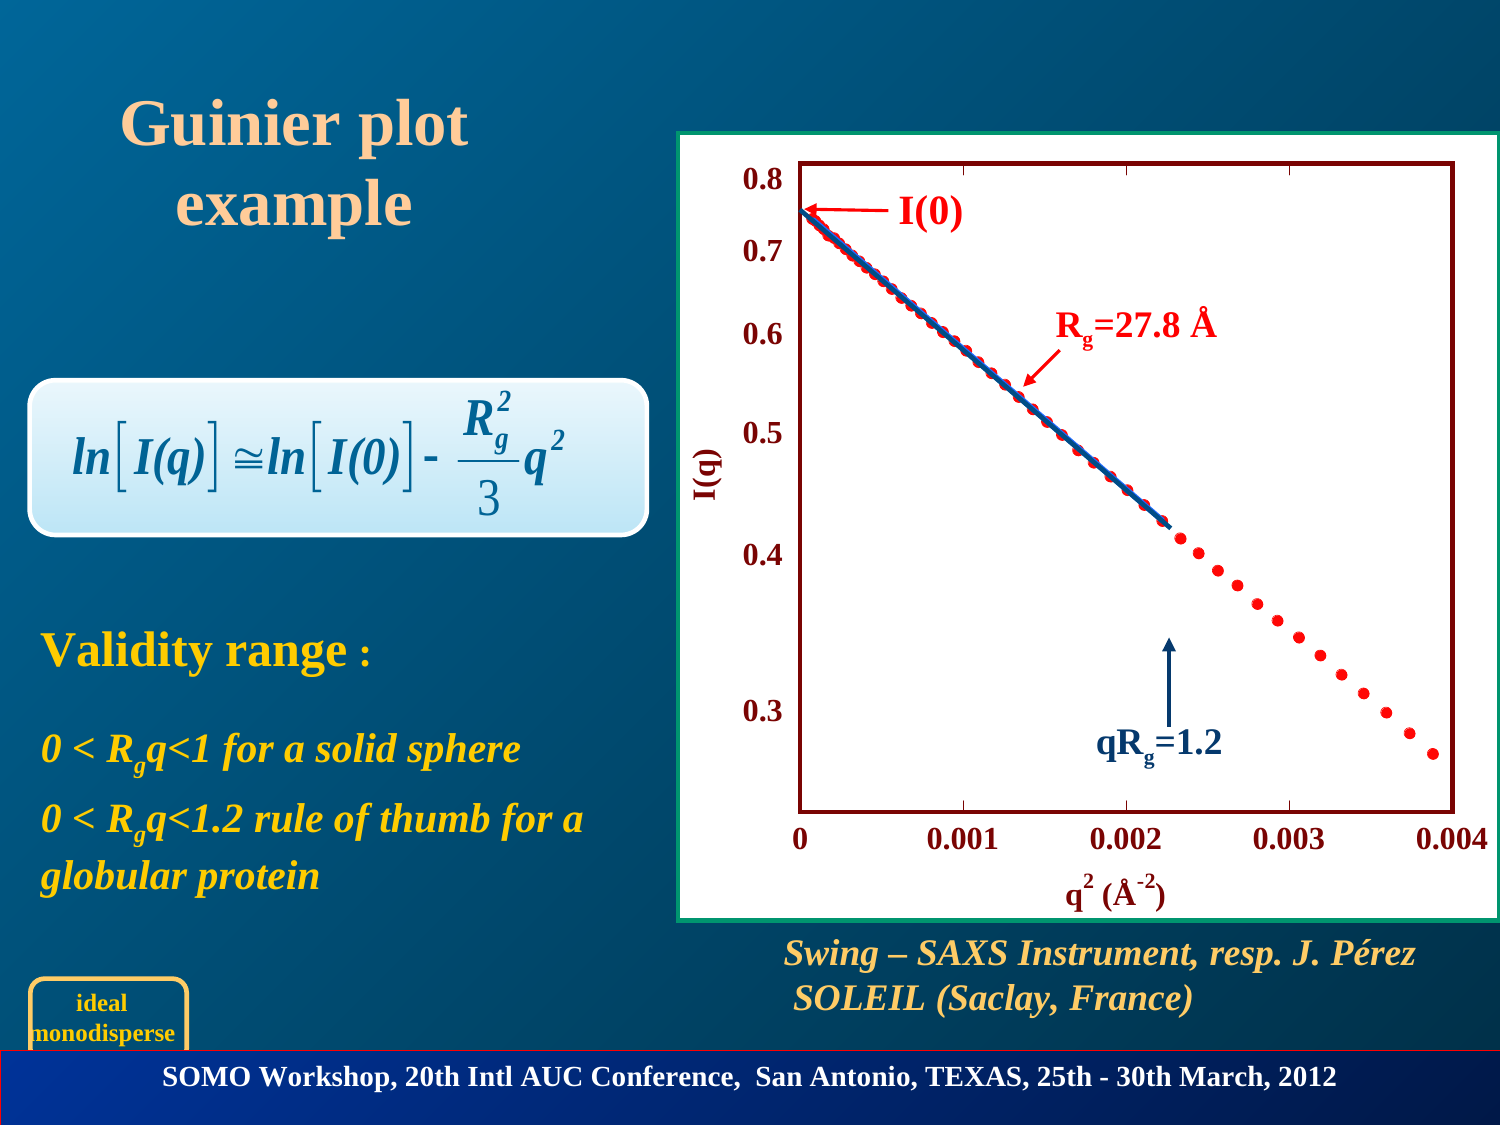

Guinier plot
example
qRg=1.2
I(0)
Rg=27.8 Å
Validity range :
0 < Rgq<1 for a solid sphere
0 < Rgq<1.2 rule of thumb for a globular protein
Swing – SAXS Instrument, resp. J. Pérez
 SOLEIL (Saclay, France)
ideal
monodisperse
SOMO Workshop, 20th Intl AUC Conference, San Antonio, TEXAS, 25th - 30th March, 2012